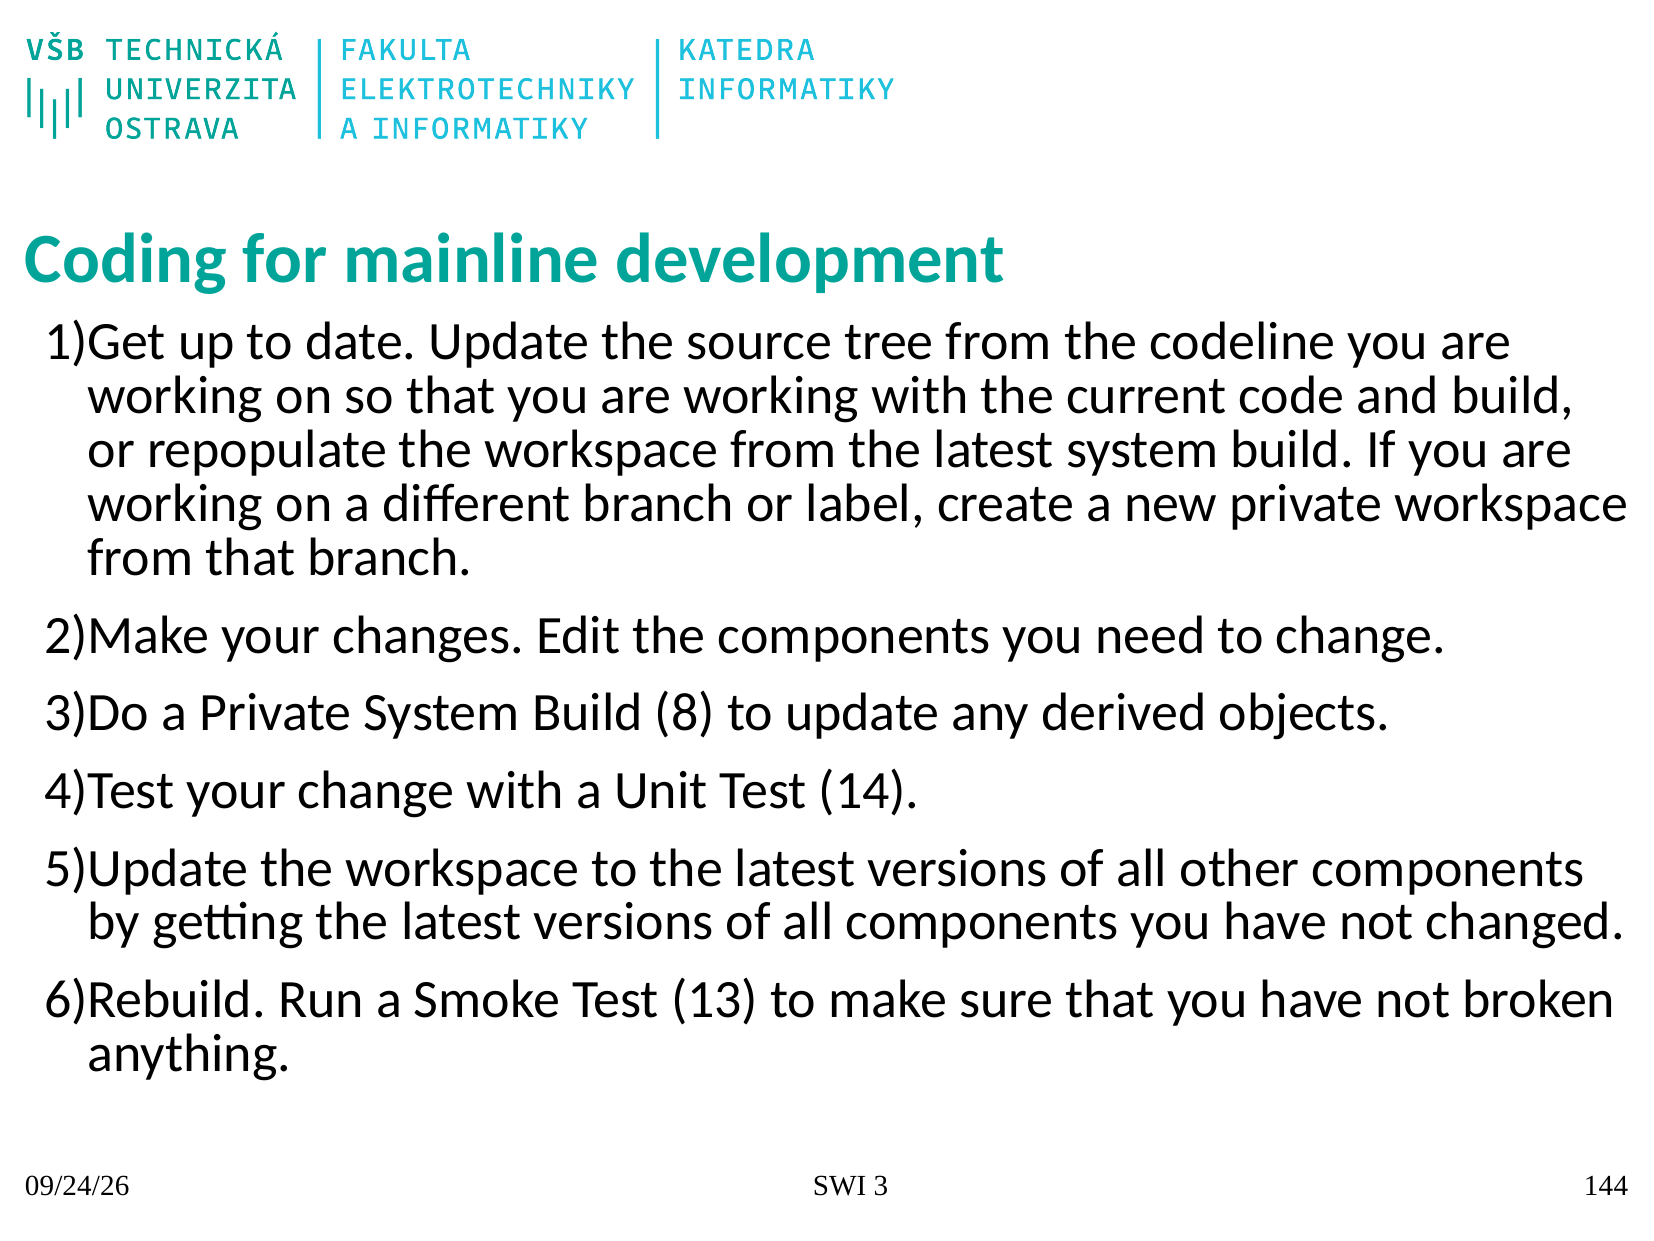

# Coding for mainline development
Get up to date. Update the source tree from the codeline you are working on so that you are working with the current code and build, or repopulate the workspace from the latest system build. If you are working on a different branch or label, create a new private workspace from that branch.
Make your changes. Edit the components you need to change.
Do a Private System Build (8) to update any derived objects.
Test your change with a Unit Test (14).
Update the workspace to the latest versions of all other components by getting the latest versions of all components you have not changed.
Rebuild. Run a Smoke Test (13) to make sure that you have not broken anything.
SWI 3
144